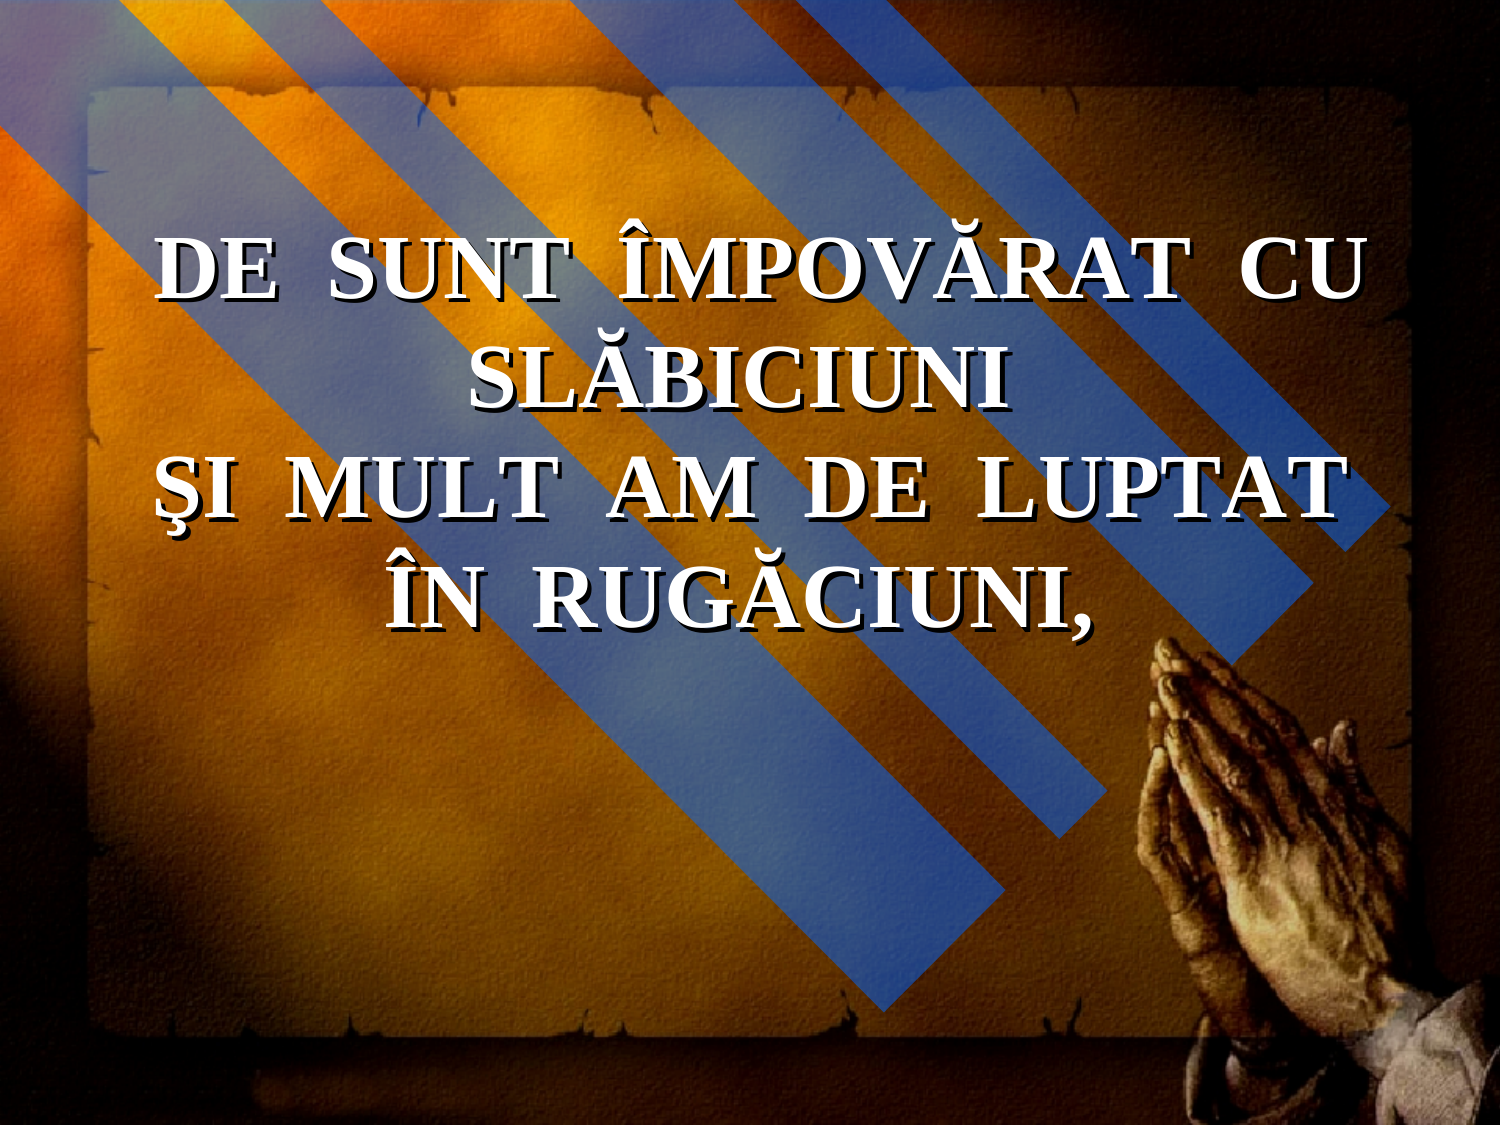

# DE SUNT ÎMPOVĂRAT CU SLĂBICIUNI ŞI MULT AM DE LUPTAT ÎN RUGĂCIUNI,